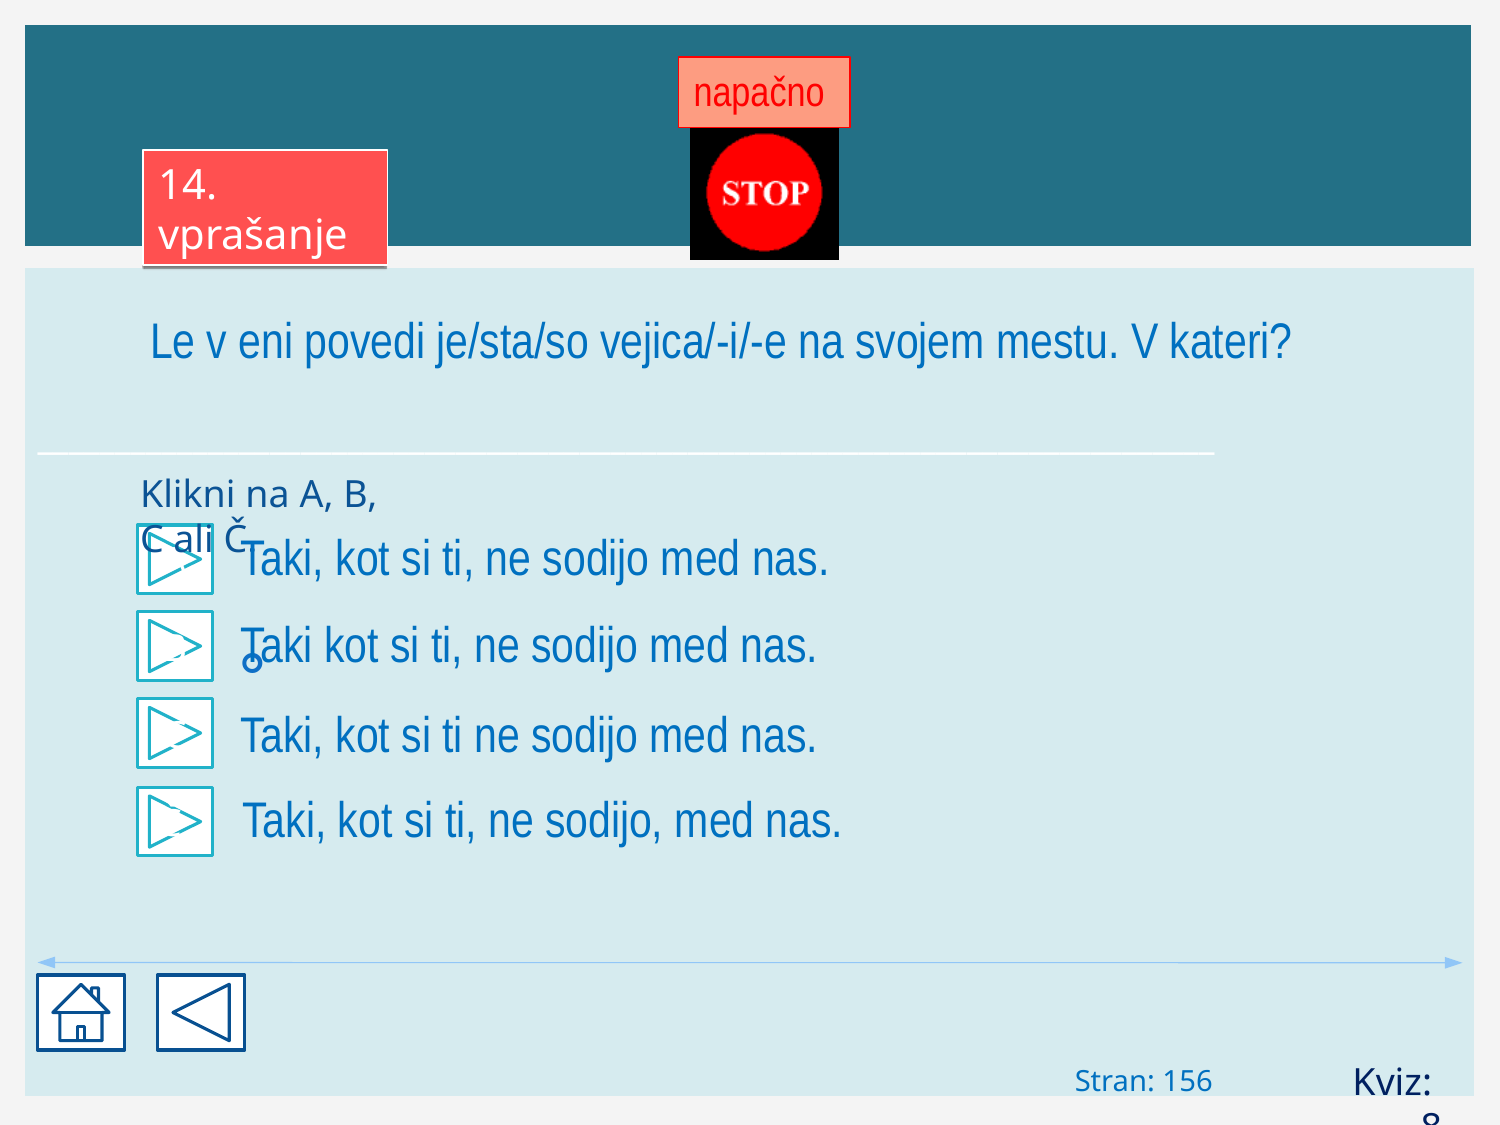

napačno
14. vprašanje
Le v eni povedi je/sta/so vejica/-i/-e na svojem mestu. V kateri?
____________________________________________________________________________
Klikni na A, B, C ali Č.
Taki, kot si ti, ne sodijo med nas.
A
Taki kot si ti, ne sodijo med nas.
B
Taki, kot si ti ne sodijo med nas.
C
Taki, kot si ti, ne sodijo, med nas.
Č.
Kviz: 8
Stran: 156